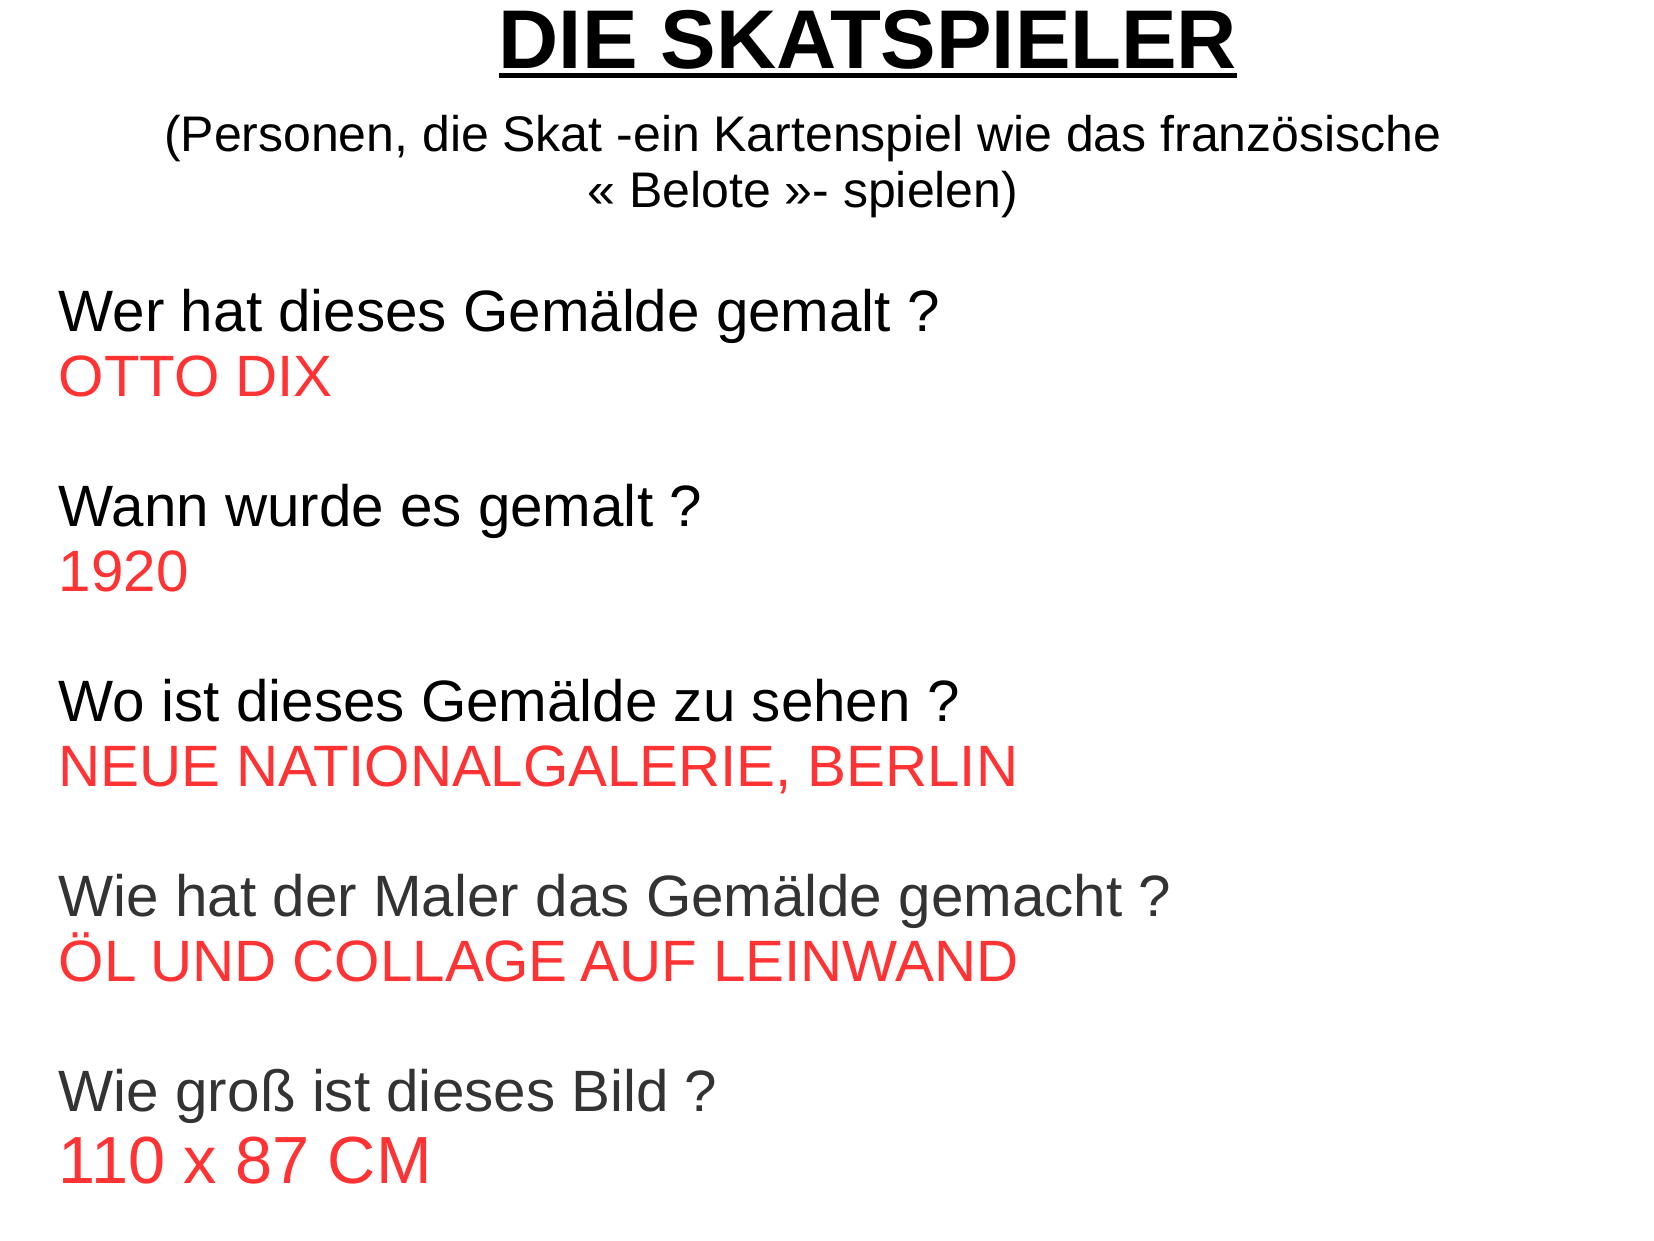

# DIE SKATSPIELER
(Personen, die Skat -ein Kartenspiel wie das französische « Belote »- spielen)
Wer hat dieses Gemälde gemalt ?
OTTO DIX
Wann wurde es gemalt ?
1920
Wo ist dieses Gemälde zu sehen ?
NEUE NATIONALGALERIE, BERLIN
Wie hat der Maler das Gemälde gemacht ?
ÖL UND COLLAGE AUF LEINWAND
Wie groß ist dieses Bild ?
110 x 87 CM